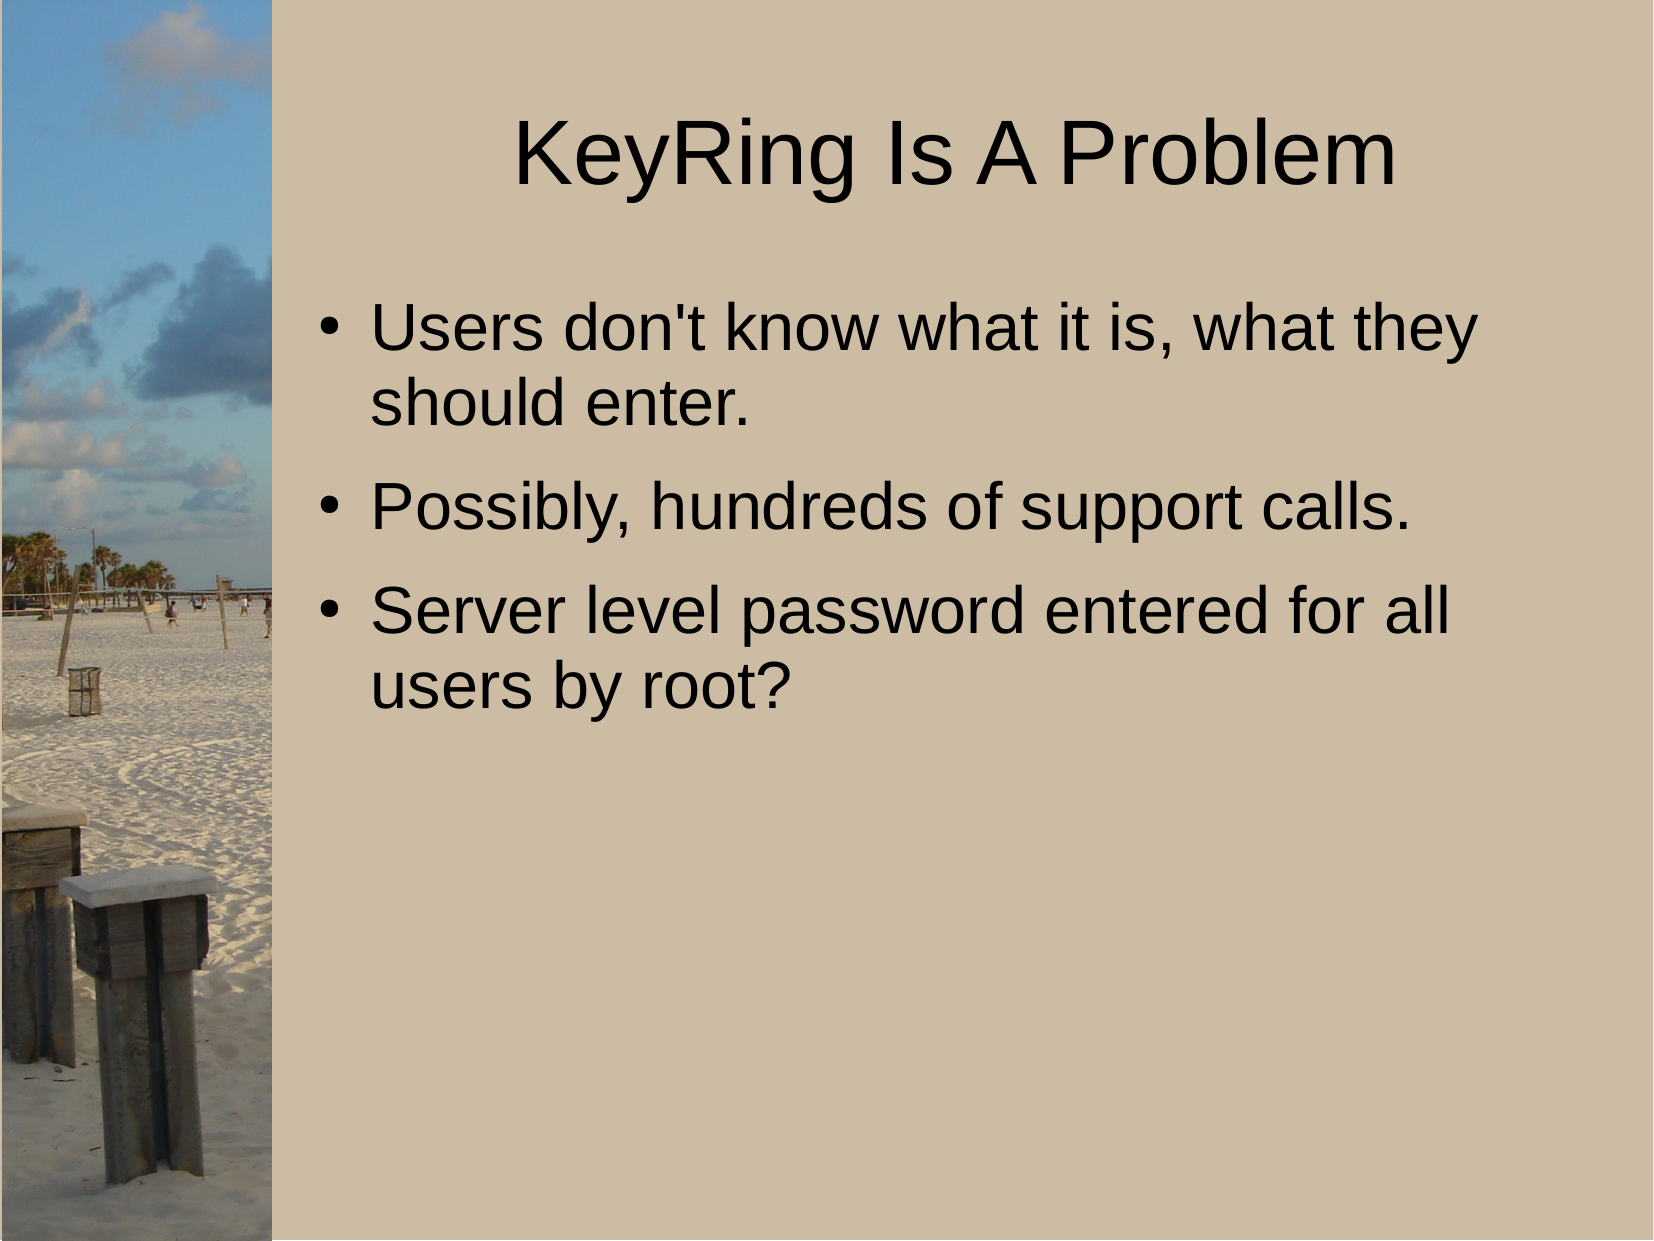

# KeyRing Is A Problem
Users don't know what it is, what they should enter.
Possibly, hundreds of support calls.
Server level password entered for all users by root?